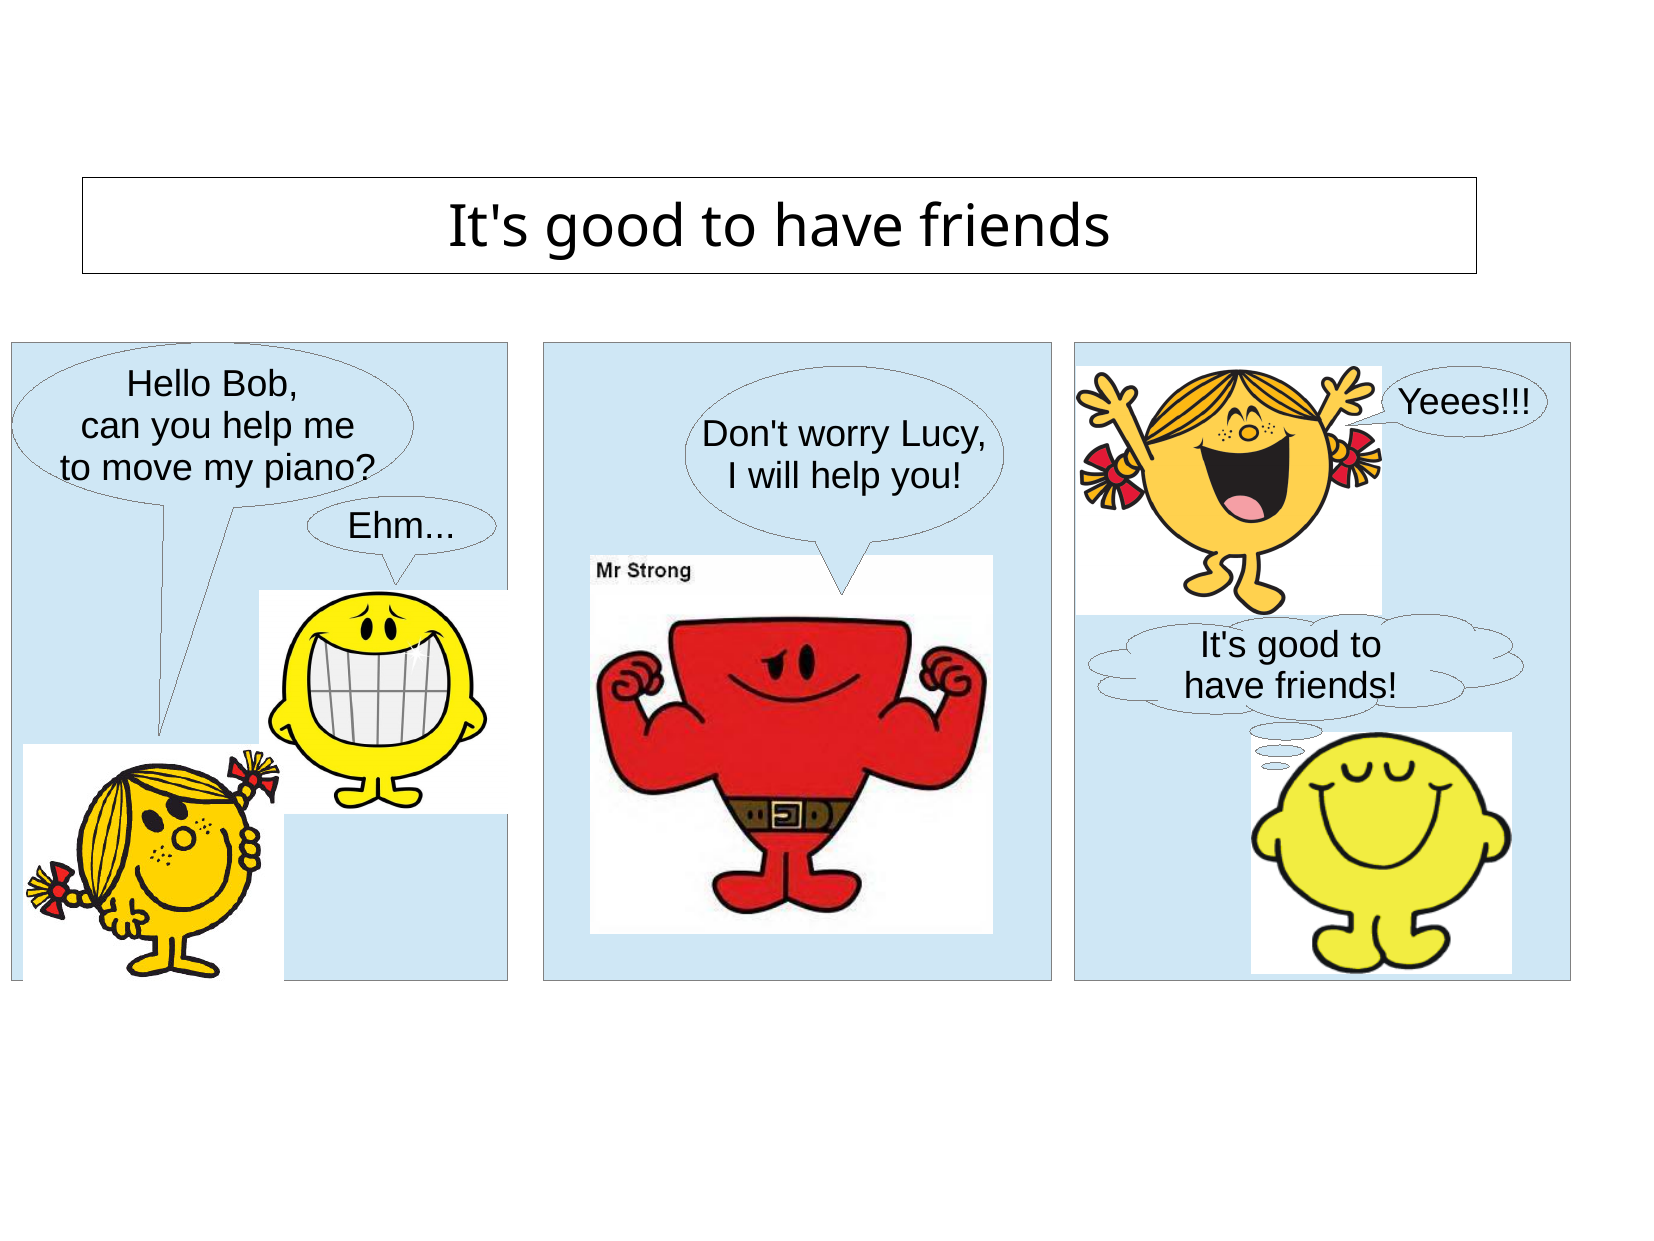

It's good to have friends
Hello Bob,
 can you help me
 to move my piano?
Don't worry Lucy,
I will help you!
Yeees!!!
Ehm...
It's good to
have friends!